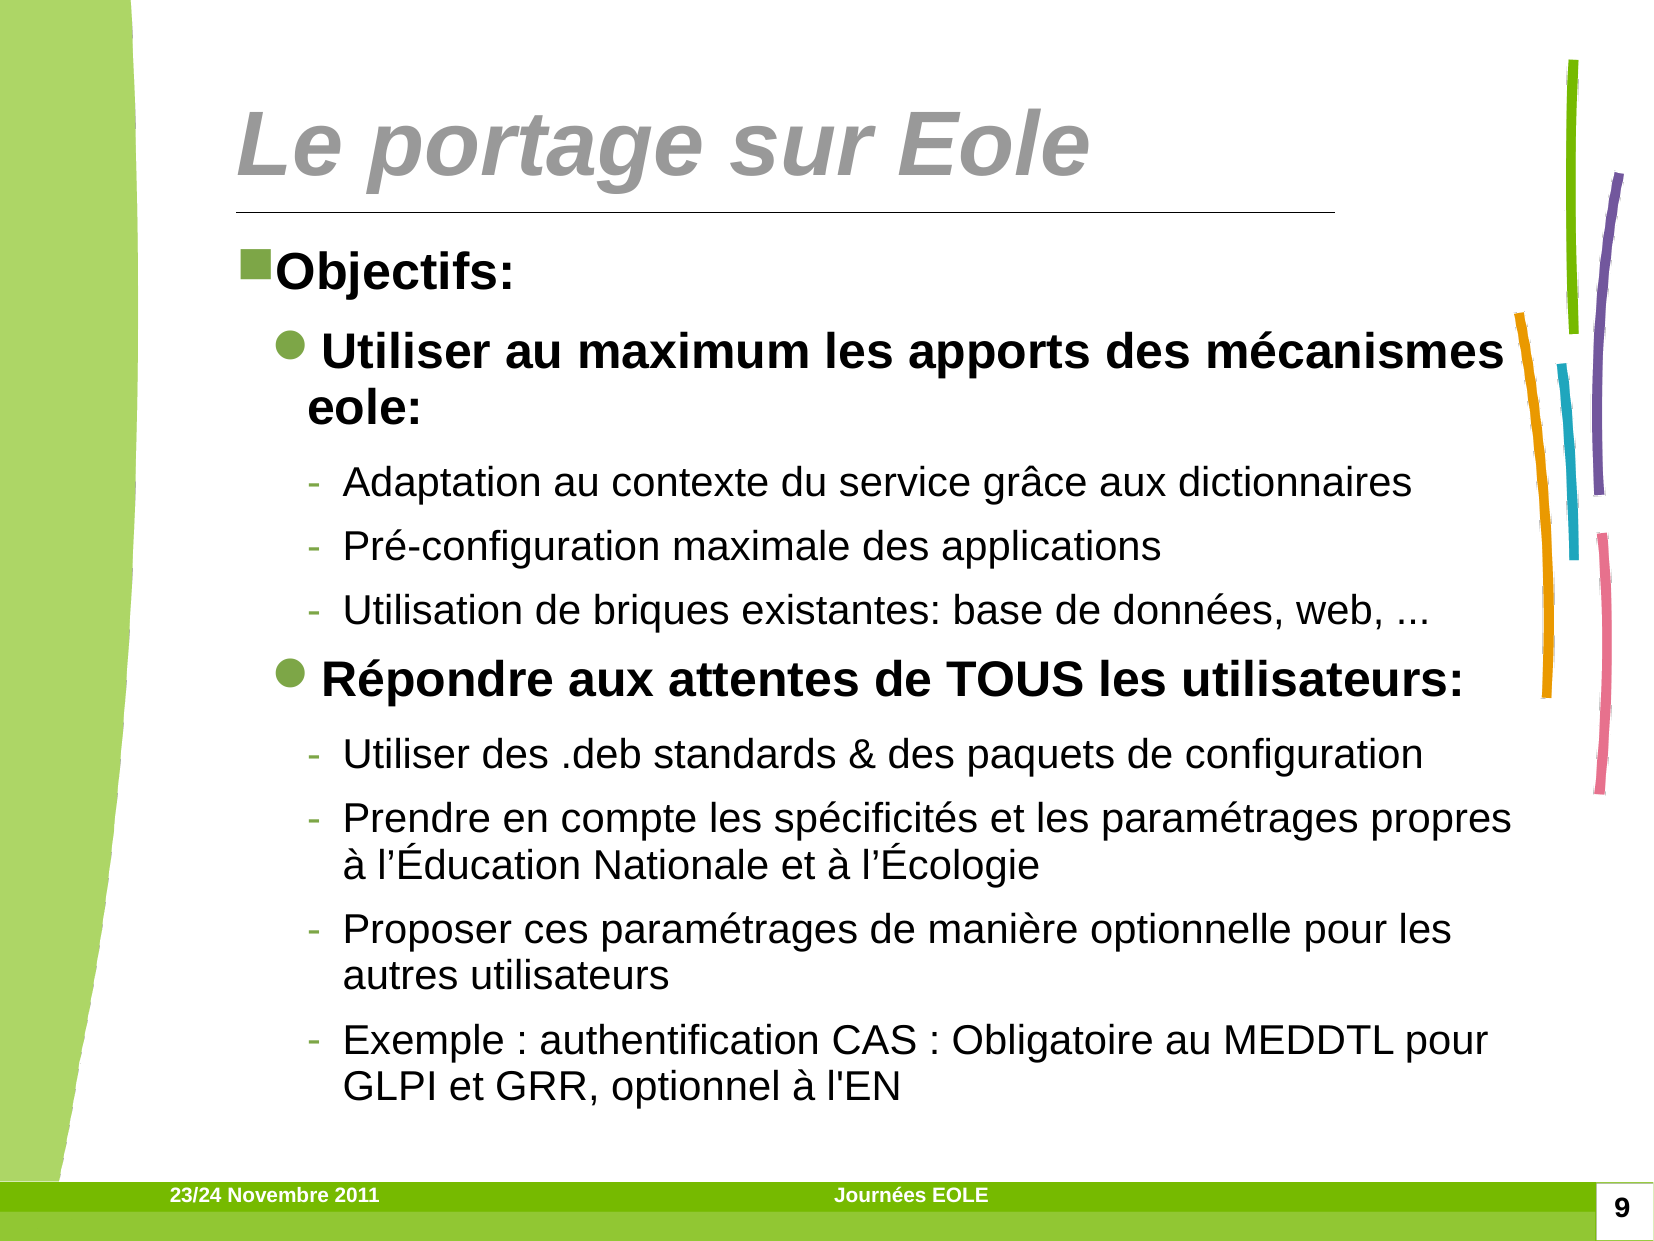

# Le portage sur Eole
Objectifs:
Utiliser au maximum les apports des mécanismes eole:
Adaptation au contexte du service grâce aux dictionnaires
Pré-configuration maximale des applications
Utilisation de briques existantes: base de données, web, ...
Répondre aux attentes de TOUS les utilisateurs:
Utiliser des .deb standards & des paquets de configuration
Prendre en compte les spécificités et les paramétrages propres à l’Éducation Nationale et à l’Écologie
Proposer ces paramétrages de manière optionnelle pour les autres utilisateurs
Exemple : authentification CAS : Obligatoire au MEDDTL pour GLPI et GRR, optionnel à l'EN